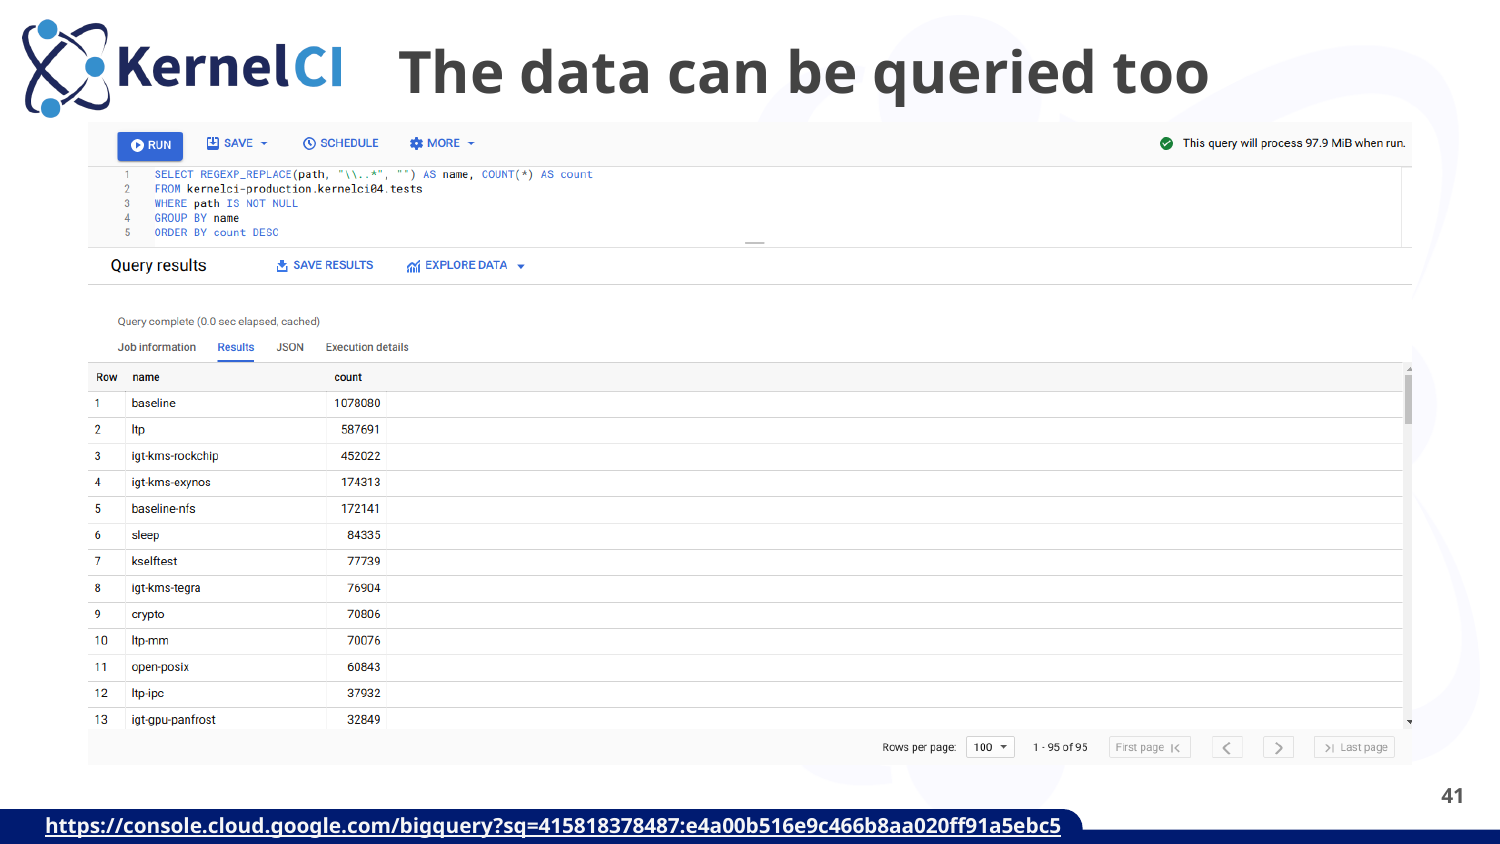

# The data can be queried too
https://console.cloud.google.com/bigquery?sq=415818378487:e4a00b516e9c466b8aa020ff91a5ebc5